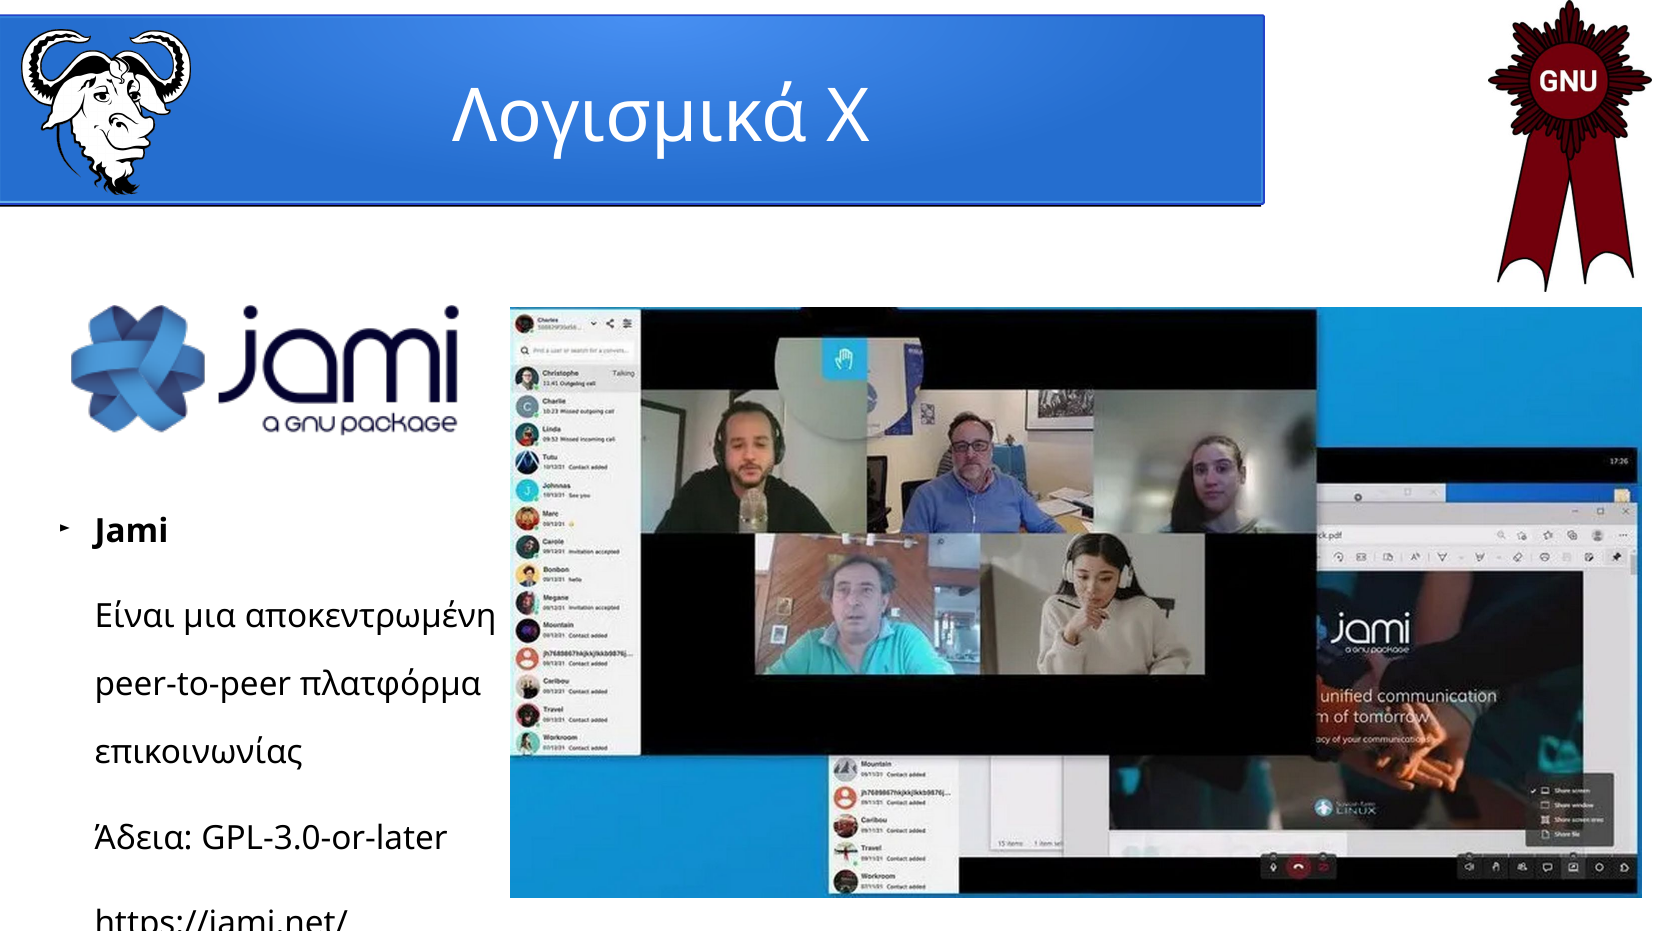

# Λογισμικά X
Jami
Είναι μια αποκεντρωμένη peer-to-peer πλατφόρμα επικοινωνίας
Άδεια: GPL-3.0-or-later
https://jami.net/